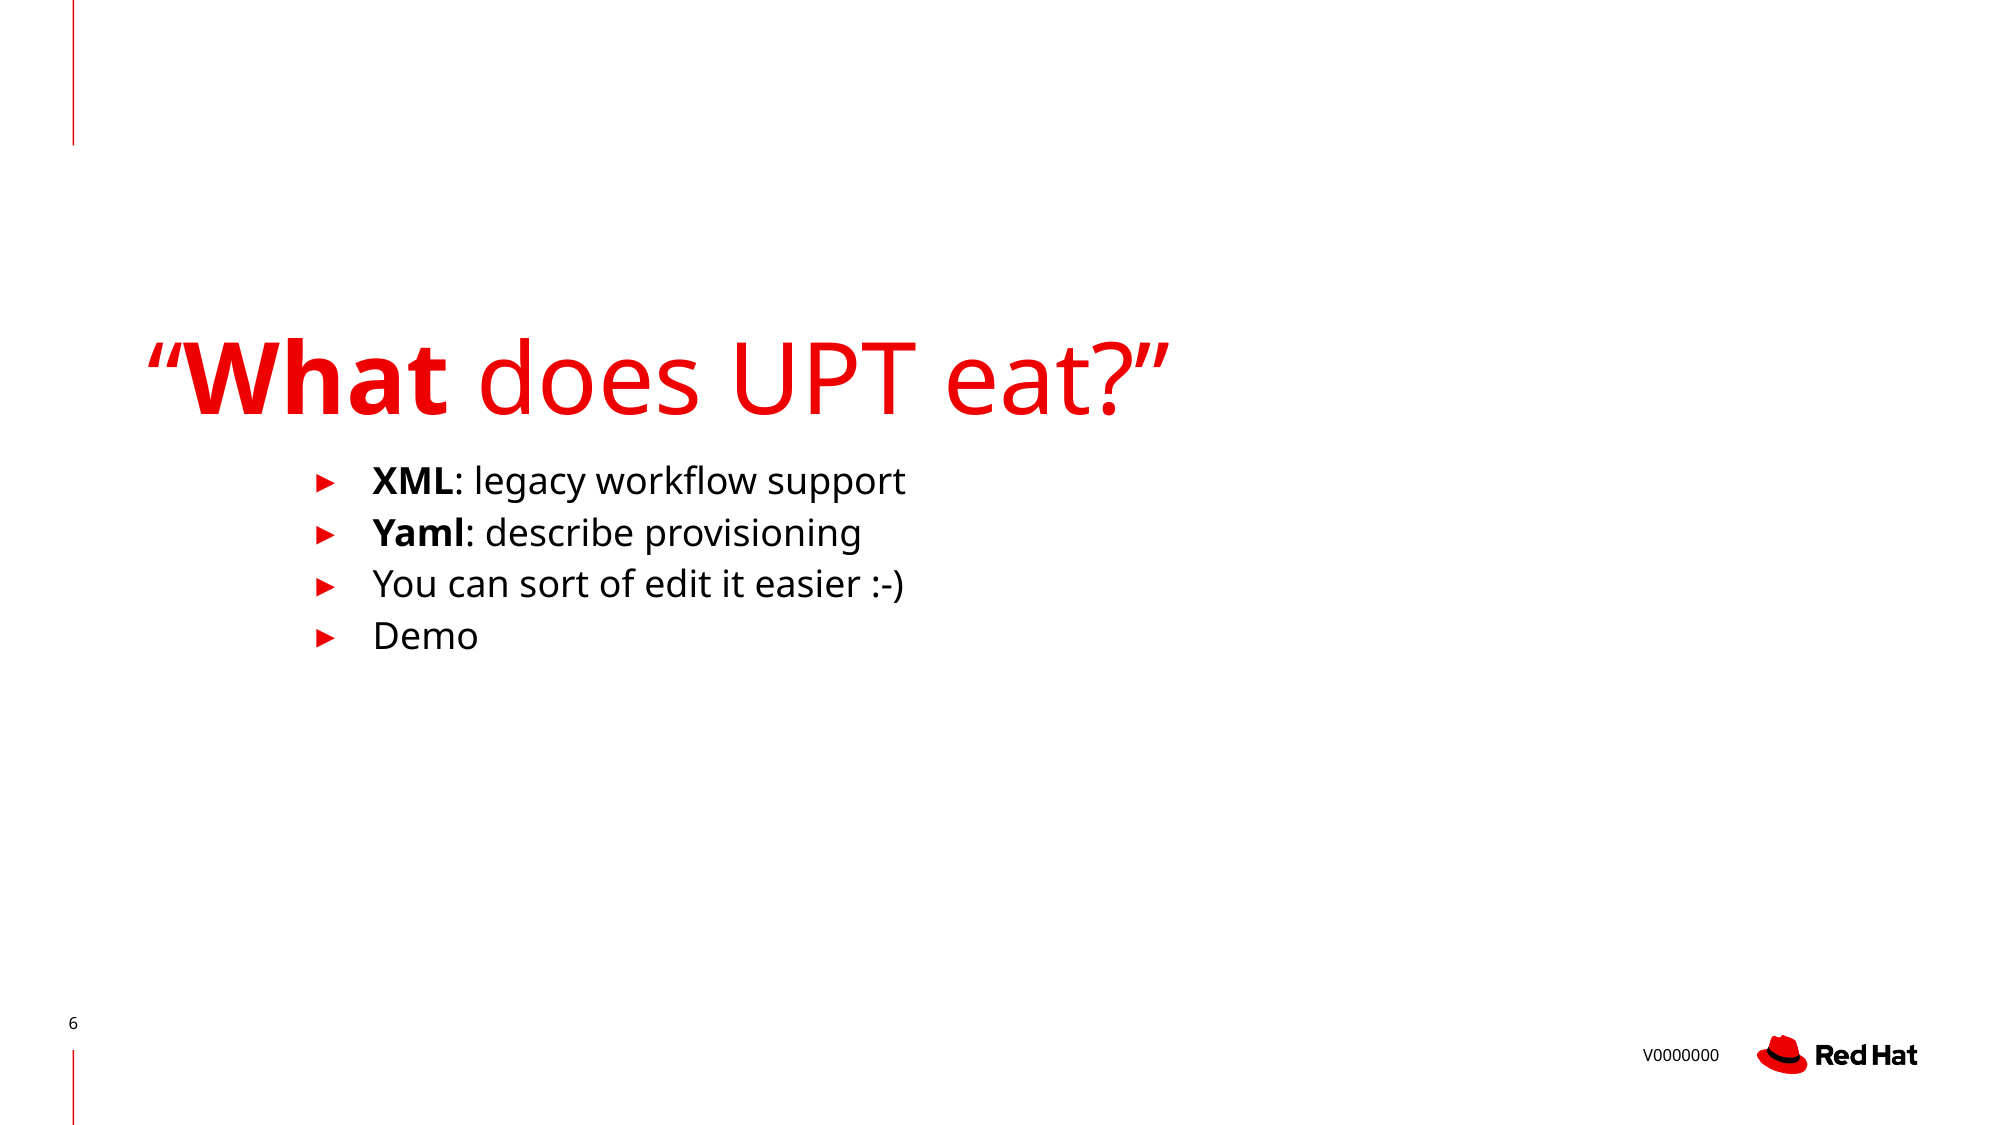

# “What does UPT eat?”
XML: legacy workflow support
Yaml: describe provisioning
You can sort of edit it easier :-)
Demo